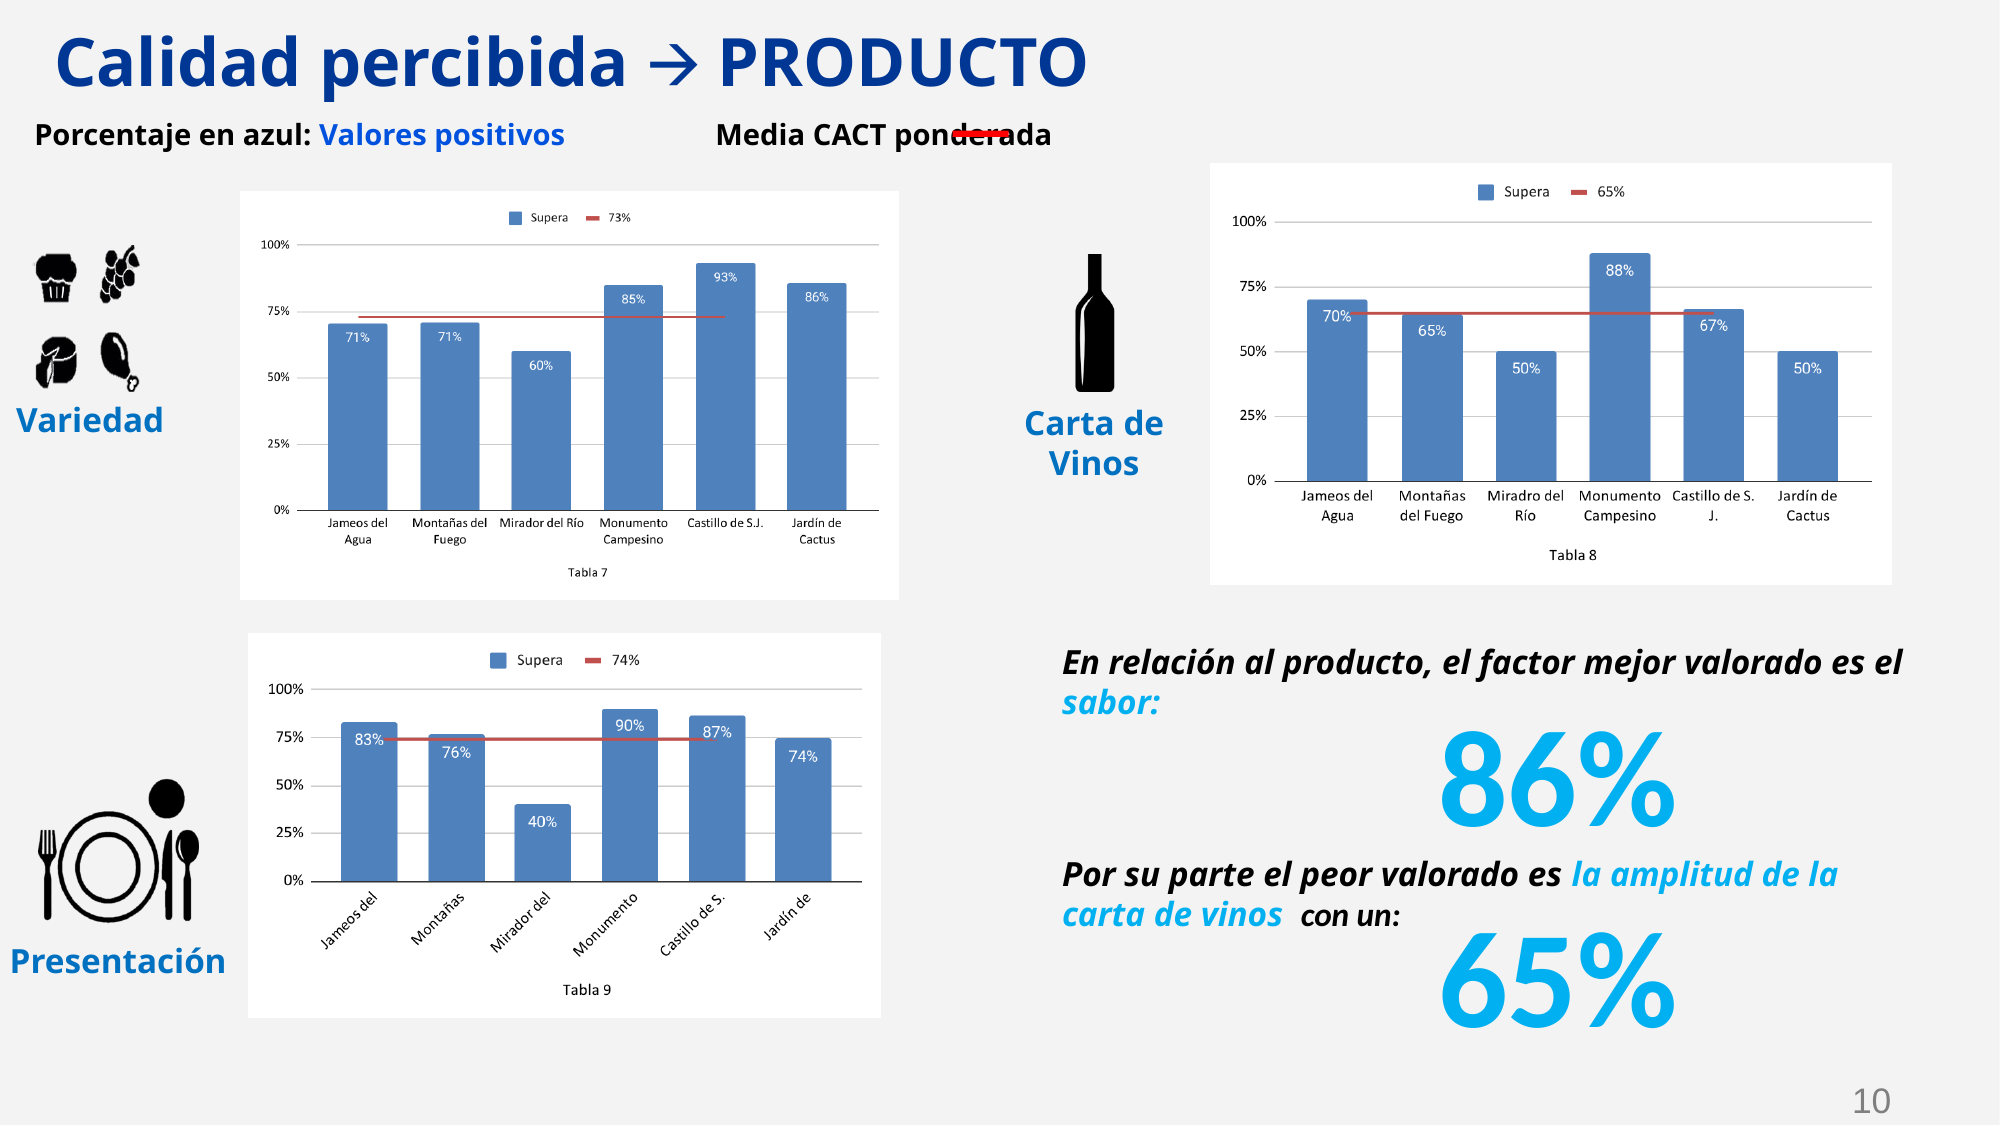

Calidad percibida 🡪 PRODUCTO
 Porcentaje en azul: Valores positivos Media CACT ponderada
Variedad
Carta de Vinos
En relación al producto, el factor mejor valorado es el sabor:
86%
Por su parte el peor valorado es la amplitud de la carta de vinos con un:
65%
Presentación